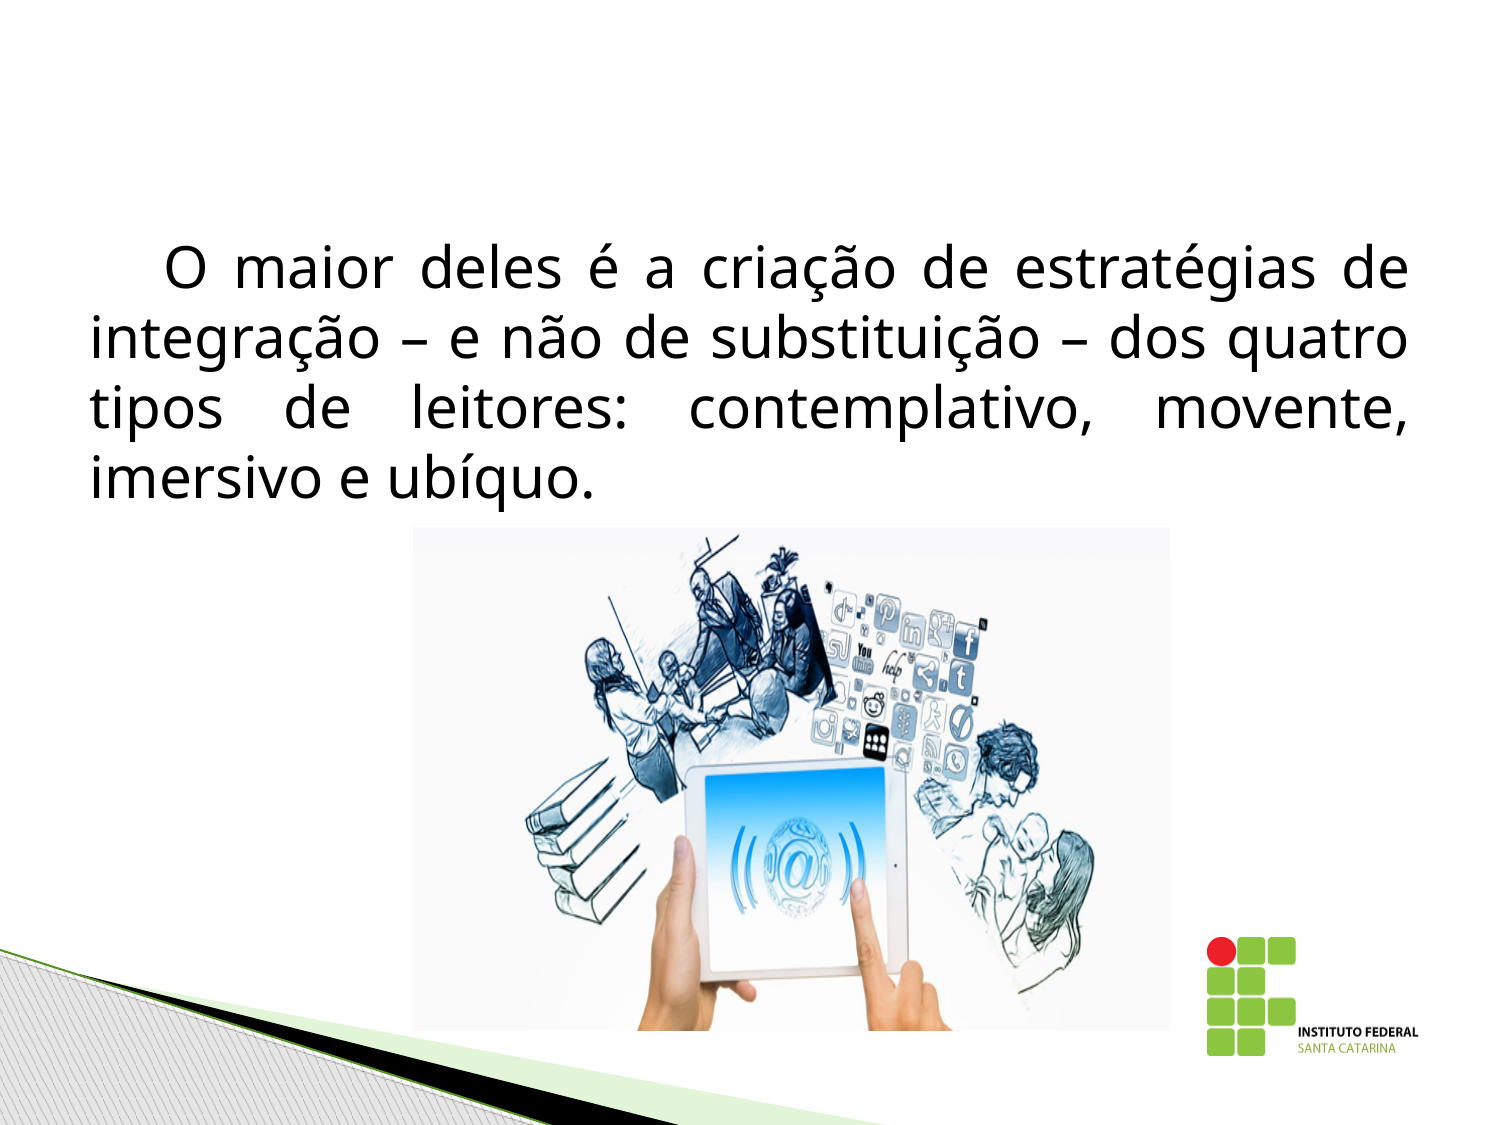

#
	O maior deles é a criação de estratégias de integração – e não de substituição – dos quatro tipos de leitores: contemplativo, movente, imersivo e ubíquo.